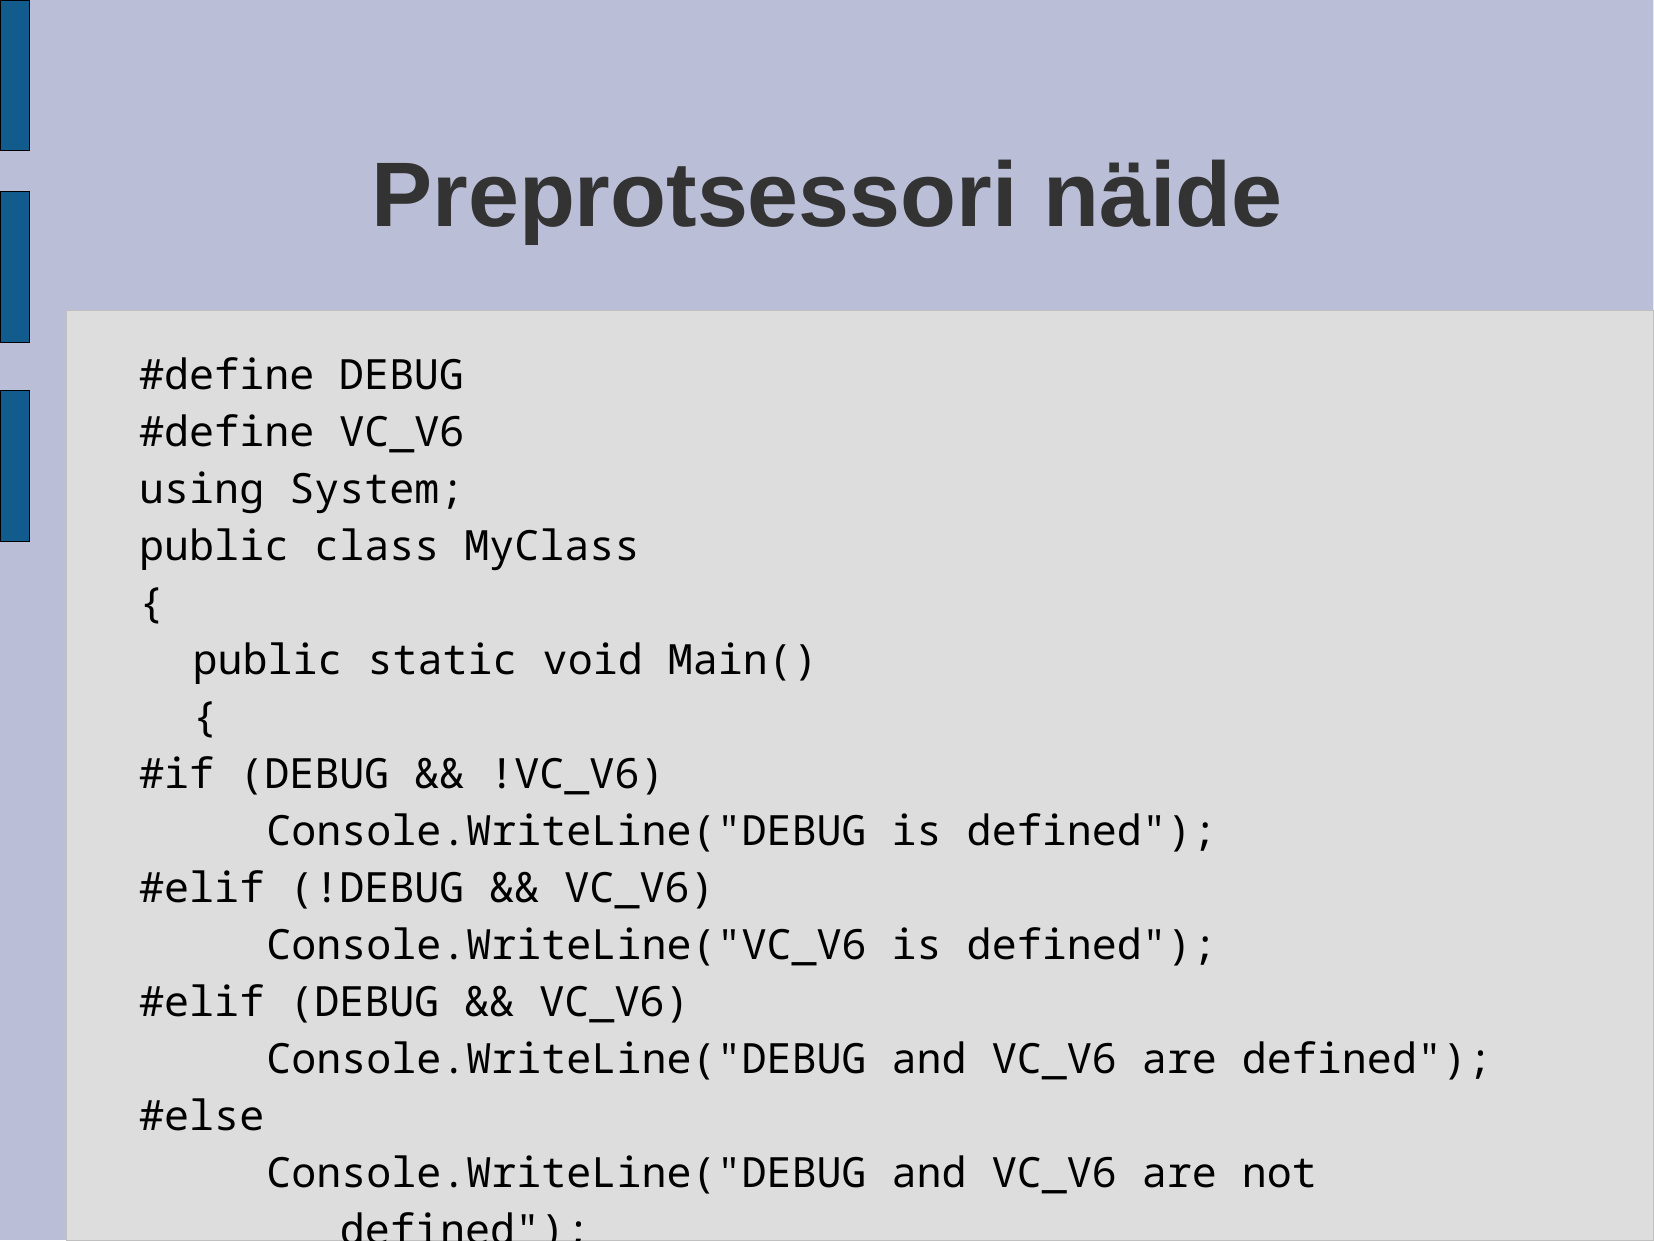

# Preprotsessori näide
#define DEBUG
#define VC_V6
using System;
public class MyClass
{
public static void Main()
{
#if (DEBUG && !VC_V6)
	Console.WriteLine("DEBUG is defined");
#elif (!DEBUG && VC_V6)
	Console.WriteLine("VC_V6 is defined");
#elif (DEBUG && VC_V6)
	Console.WriteLine("DEBUG and VC_V6 are defined");
#else
	Console.WriteLine("DEBUG and VC_V6 are not 					defined");
#endif
}
}